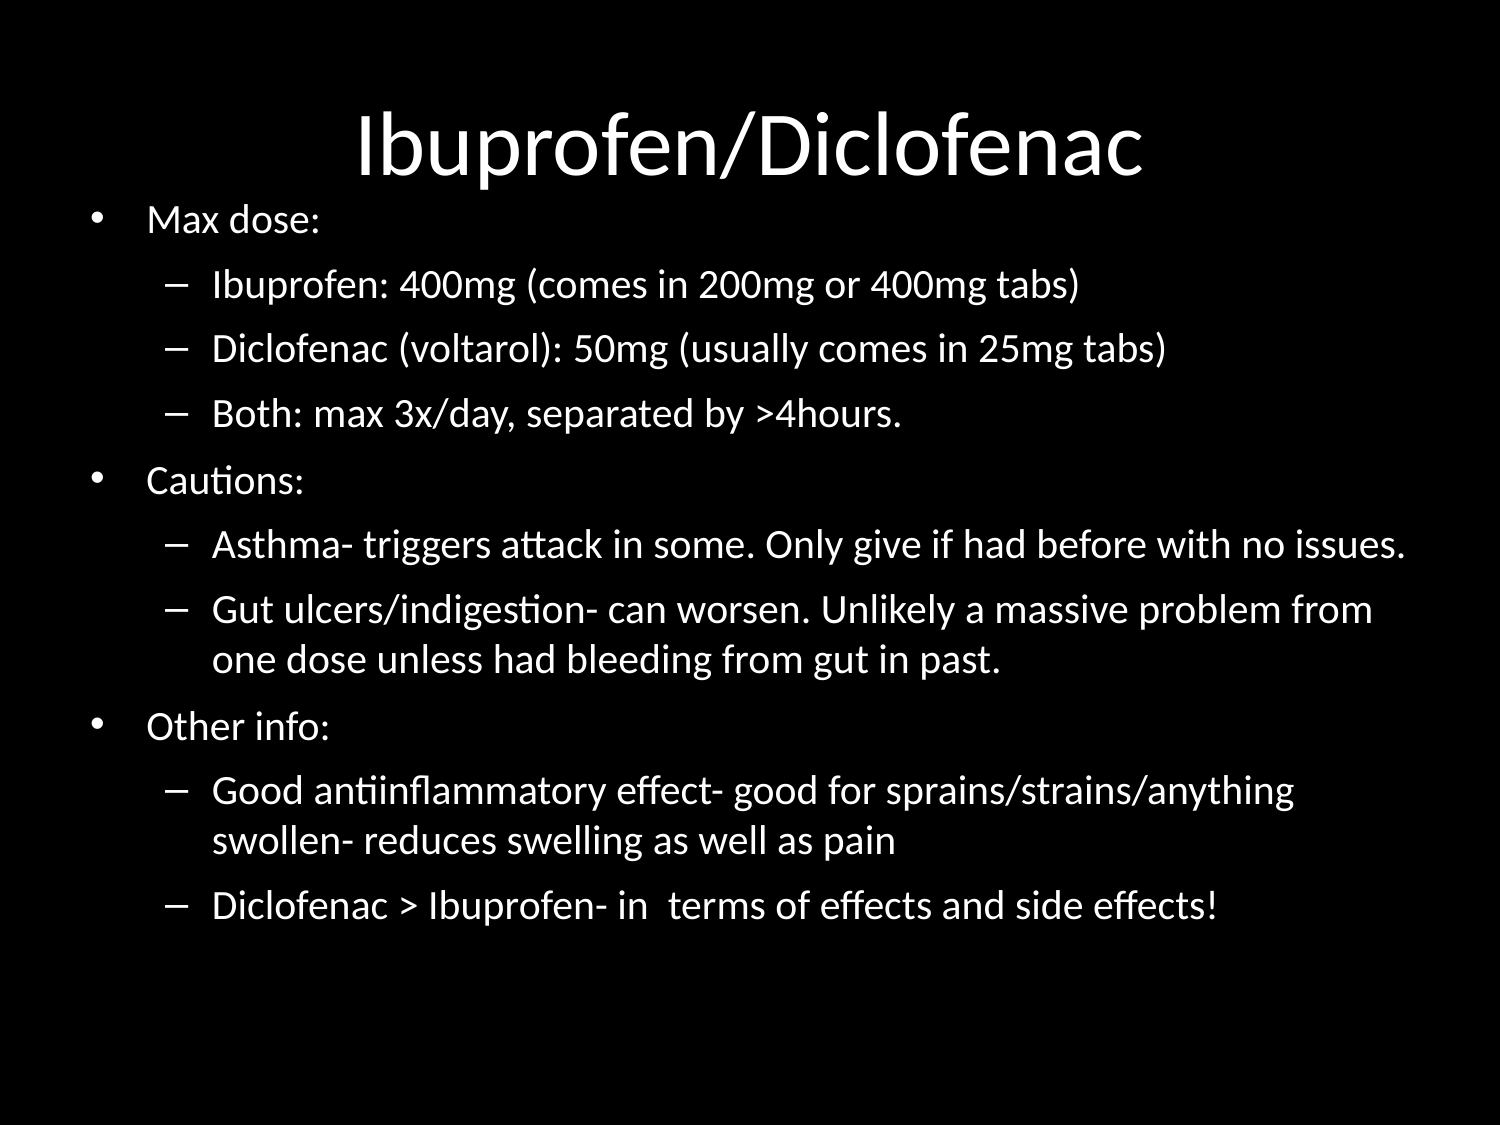

# Ibuprofen/Diclofenac
Max dose:
Ibuprofen: 400mg (comes in 200mg or 400mg tabs)
Diclofenac (voltarol): 50mg (usually comes in 25mg tabs)
Both: max 3x/day, separated by >4hours.
Cautions:
Asthma- triggers attack in some. Only give if had before with no issues.
Gut ulcers/indigestion- can worsen. Unlikely a massive problem from one dose unless had bleeding from gut in past.
Other info:
Good antiinflammatory effect- good for sprains/strains/anything swollen- reduces swelling as well as pain
Diclofenac > Ibuprofen- in terms of effects and side effects!